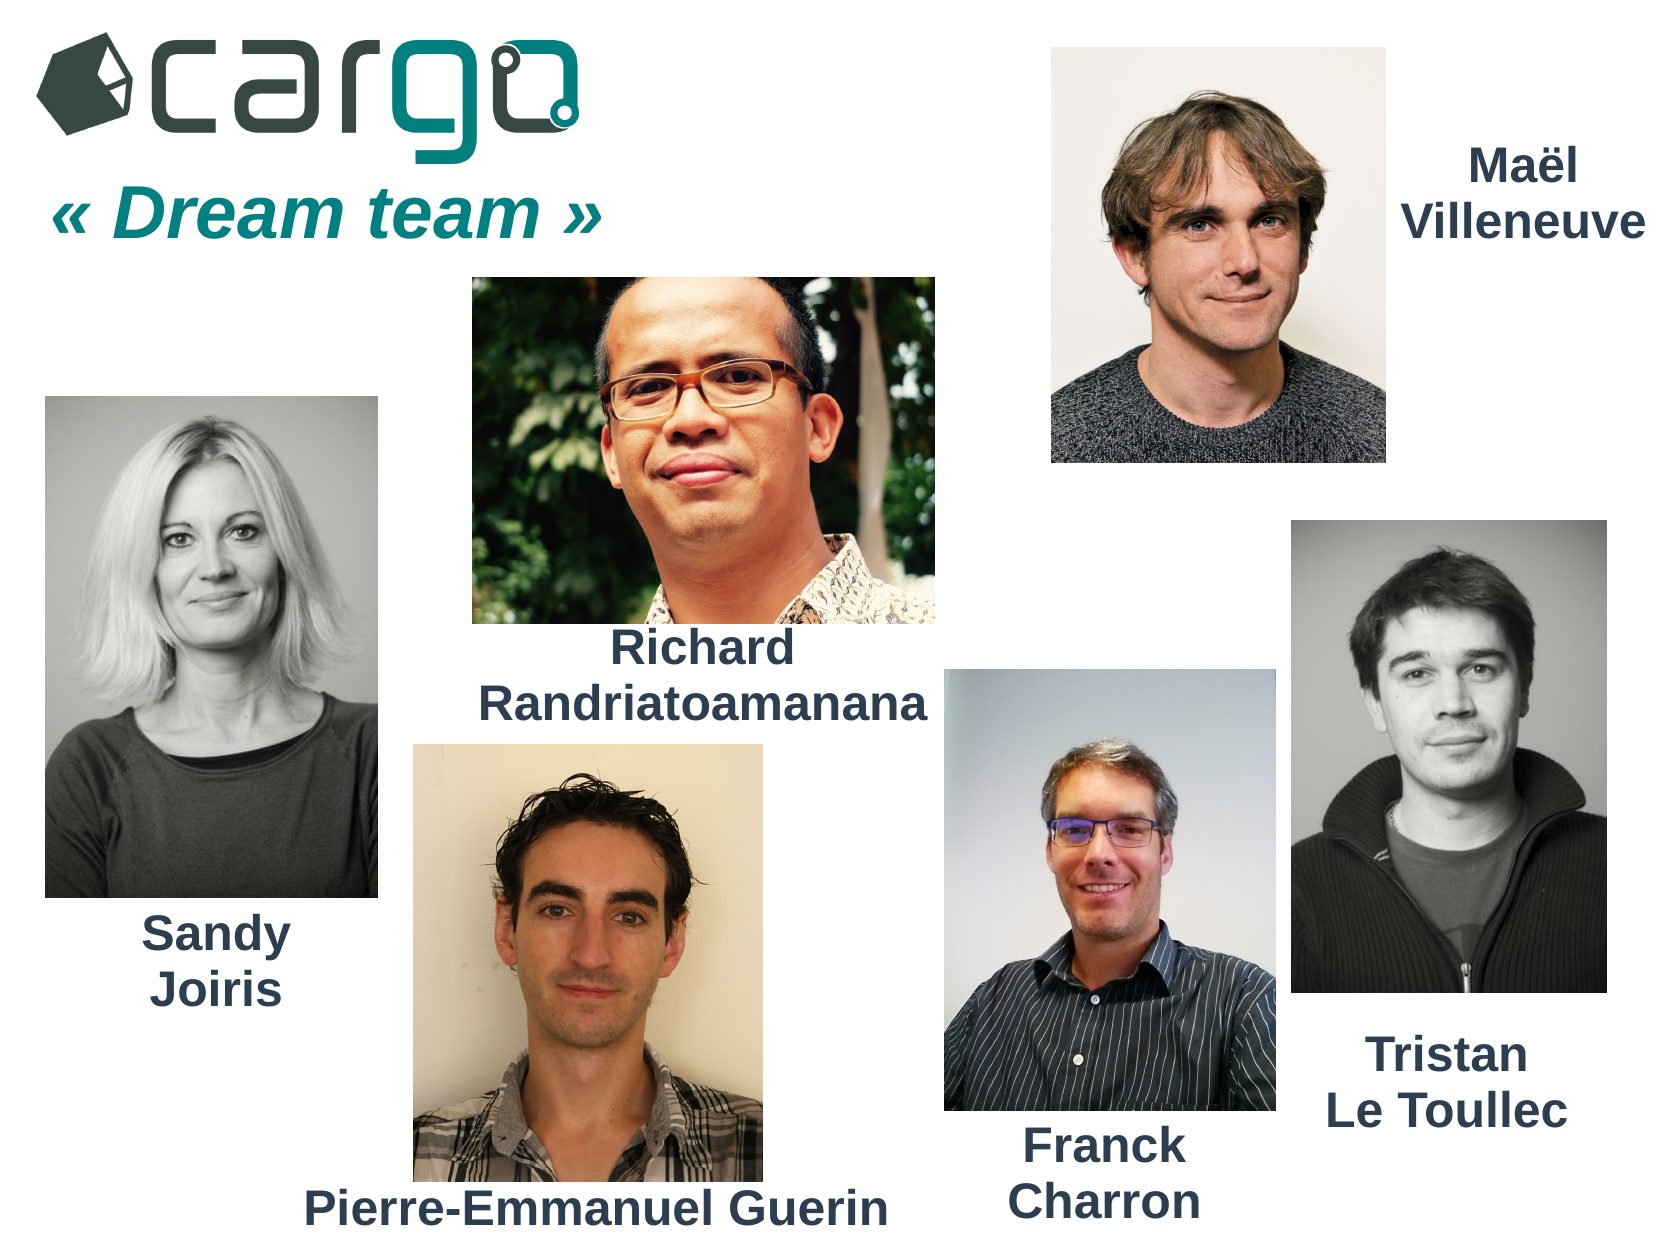

Maël
Villeneuve
« Dream team »
Richard Randriatoamanana
Sandy
Joiris
Tristan
Le Toullec
Franck
Charron
Pierre-Emmanuel Guerin